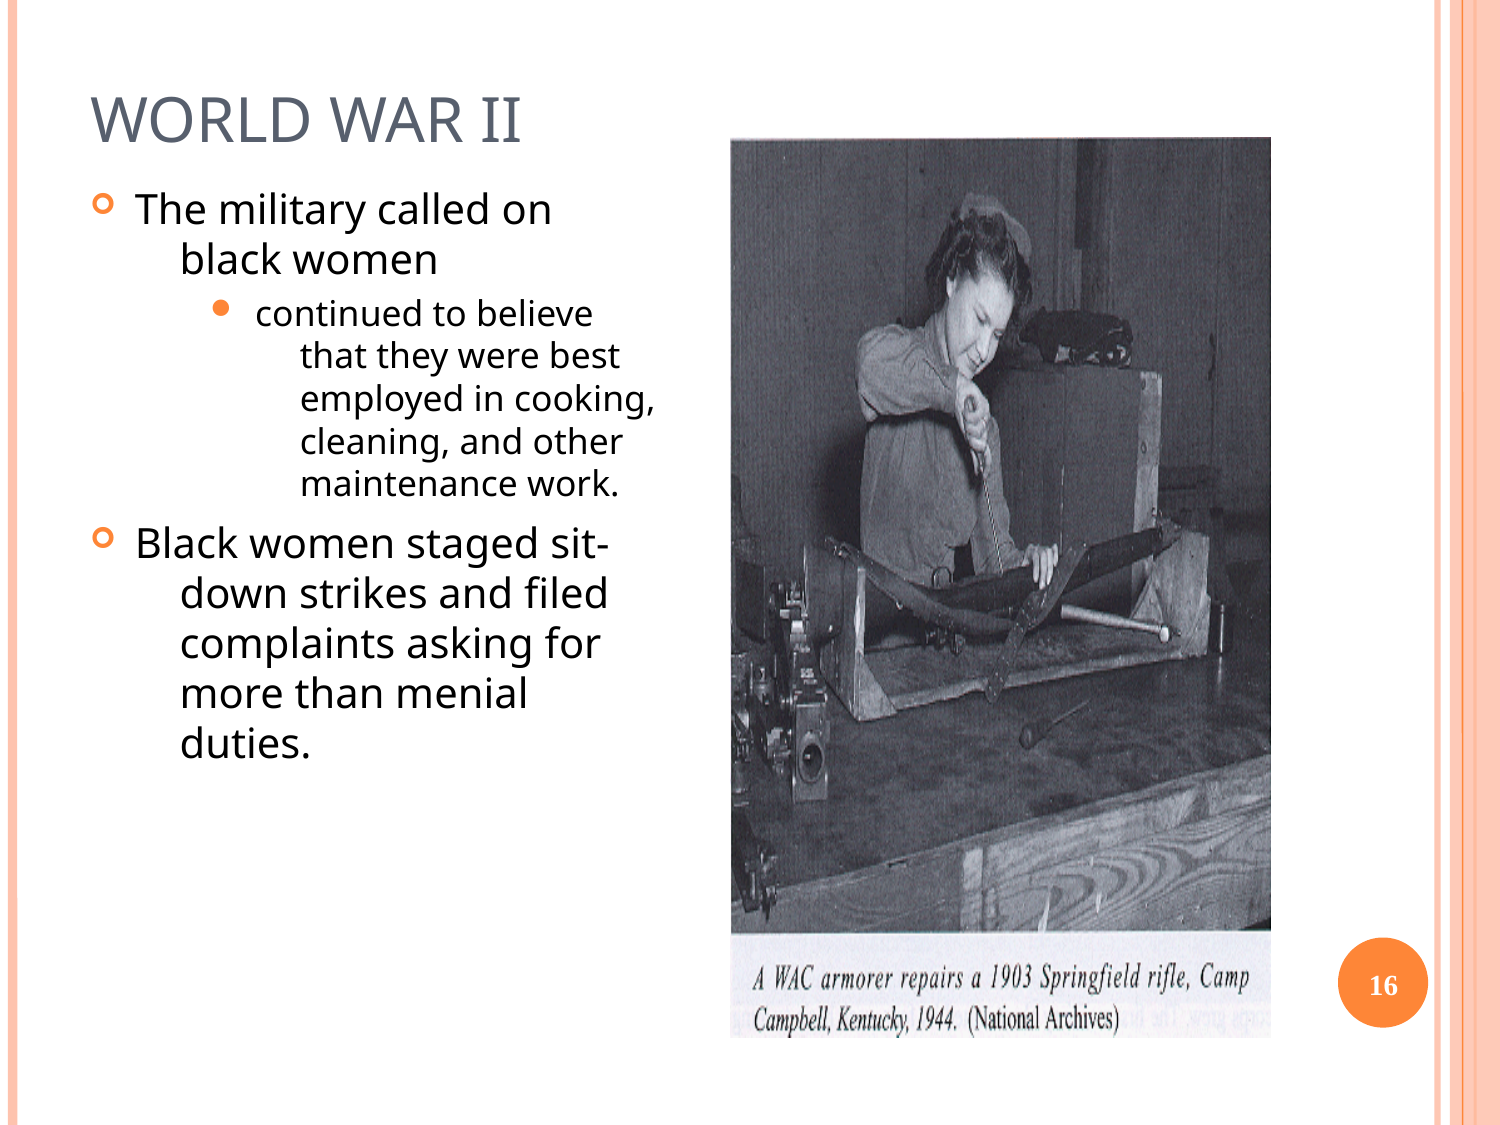

# World War II
The military called on black women
continued to believe that they were best employed in cooking, cleaning, and other maintenance work.
Black women staged sit-down strikes and filed complaints asking for more than menial duties.